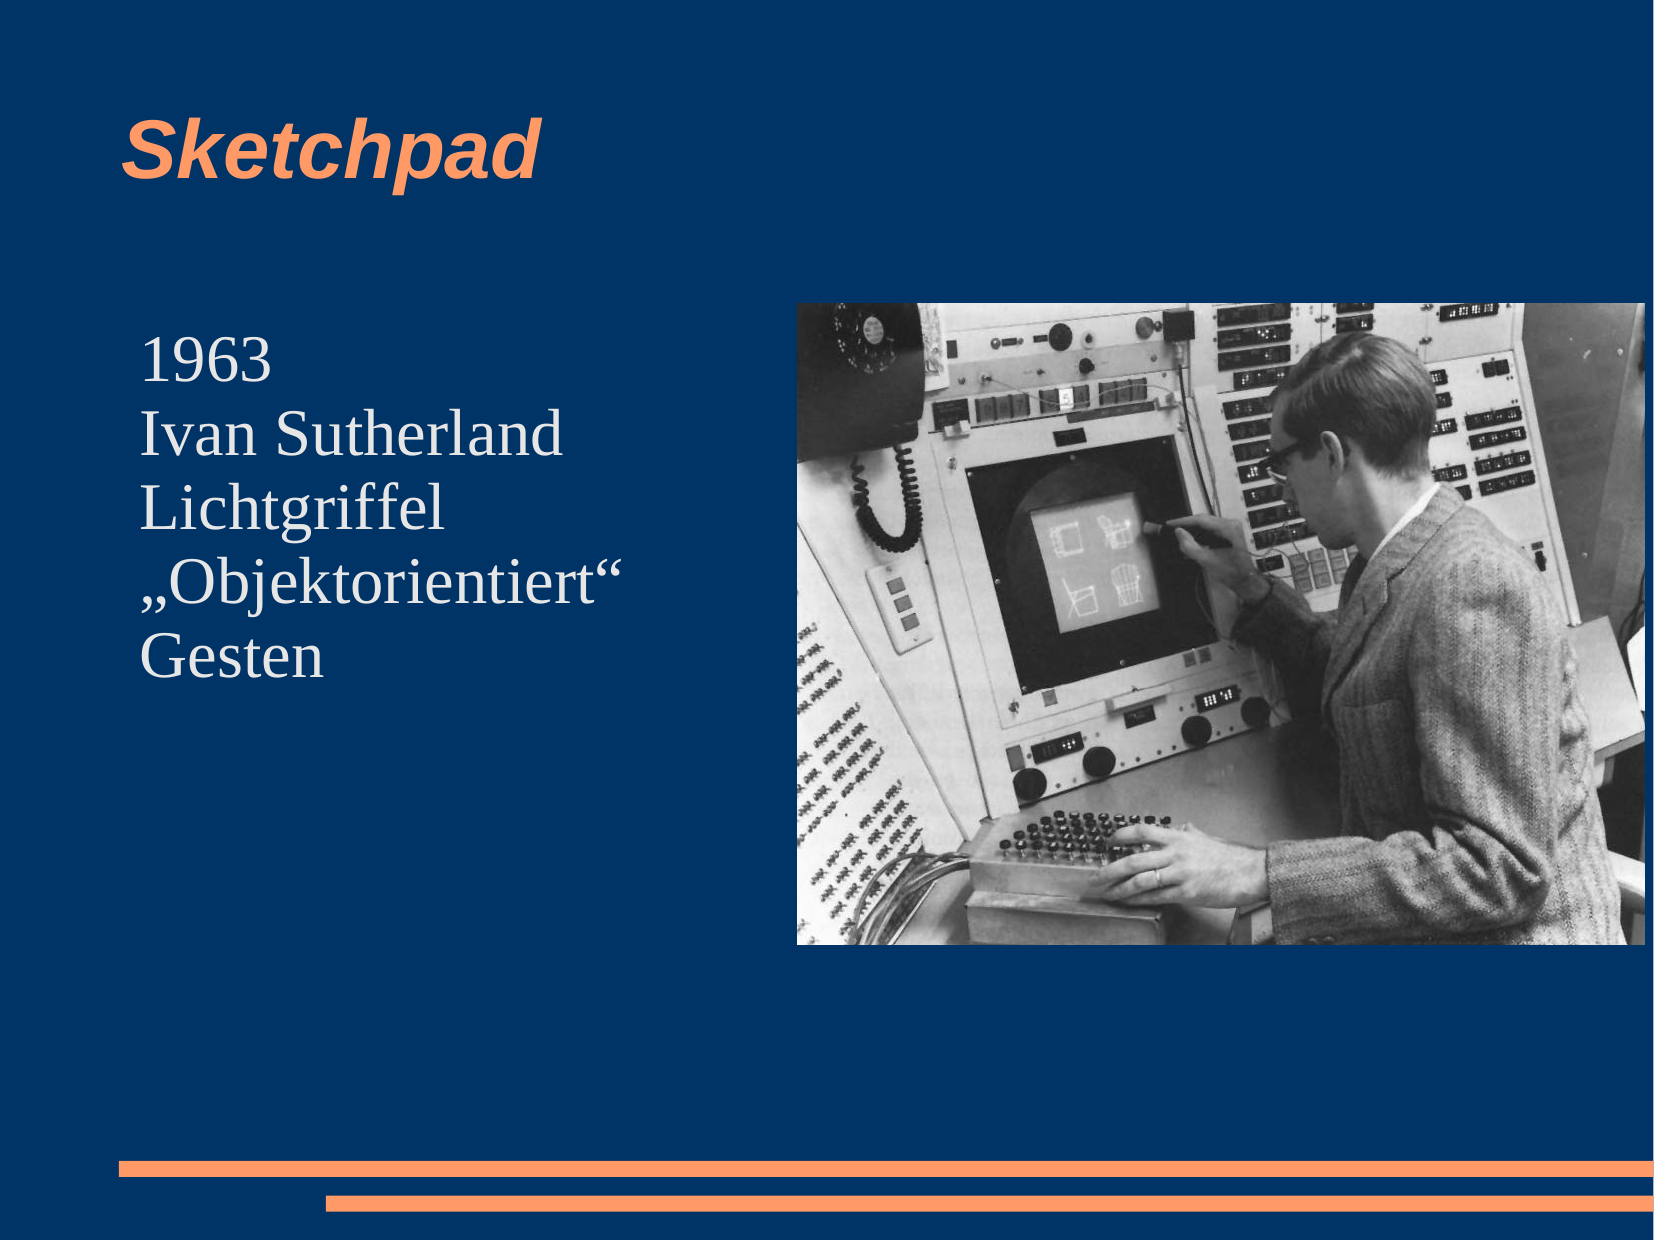

# Sketchpad
1963
Ivan Sutherland
Lichtgriffel
„Objektorientiert“
Gesten